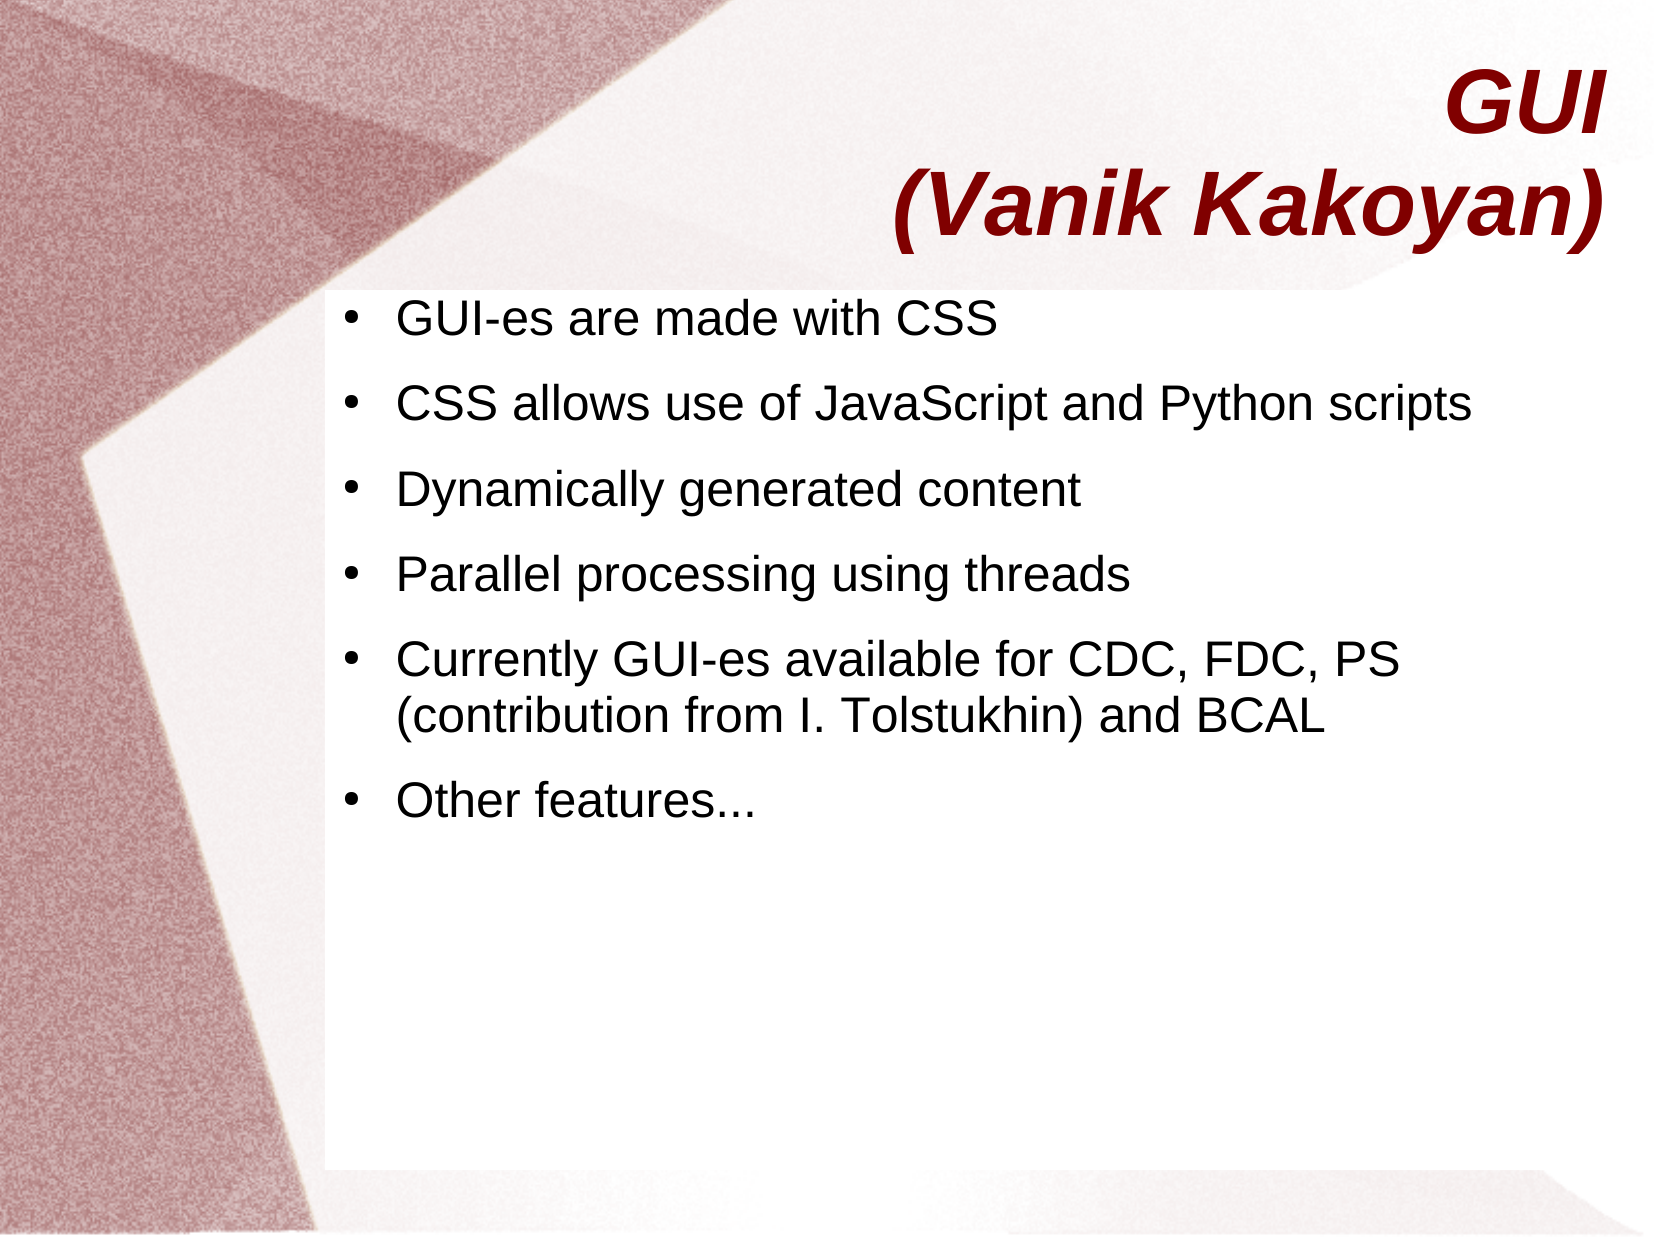

# GUI (Vanik Kakoyan)
GUI-es are made with CSS
CSS allows use of JavaScript and Python scripts
Dynamically generated content
Parallel processing using threads
Currently GUI-es available for CDC, FDC, PS (contribution from I. Tolstukhin) and BCAL
Other features...